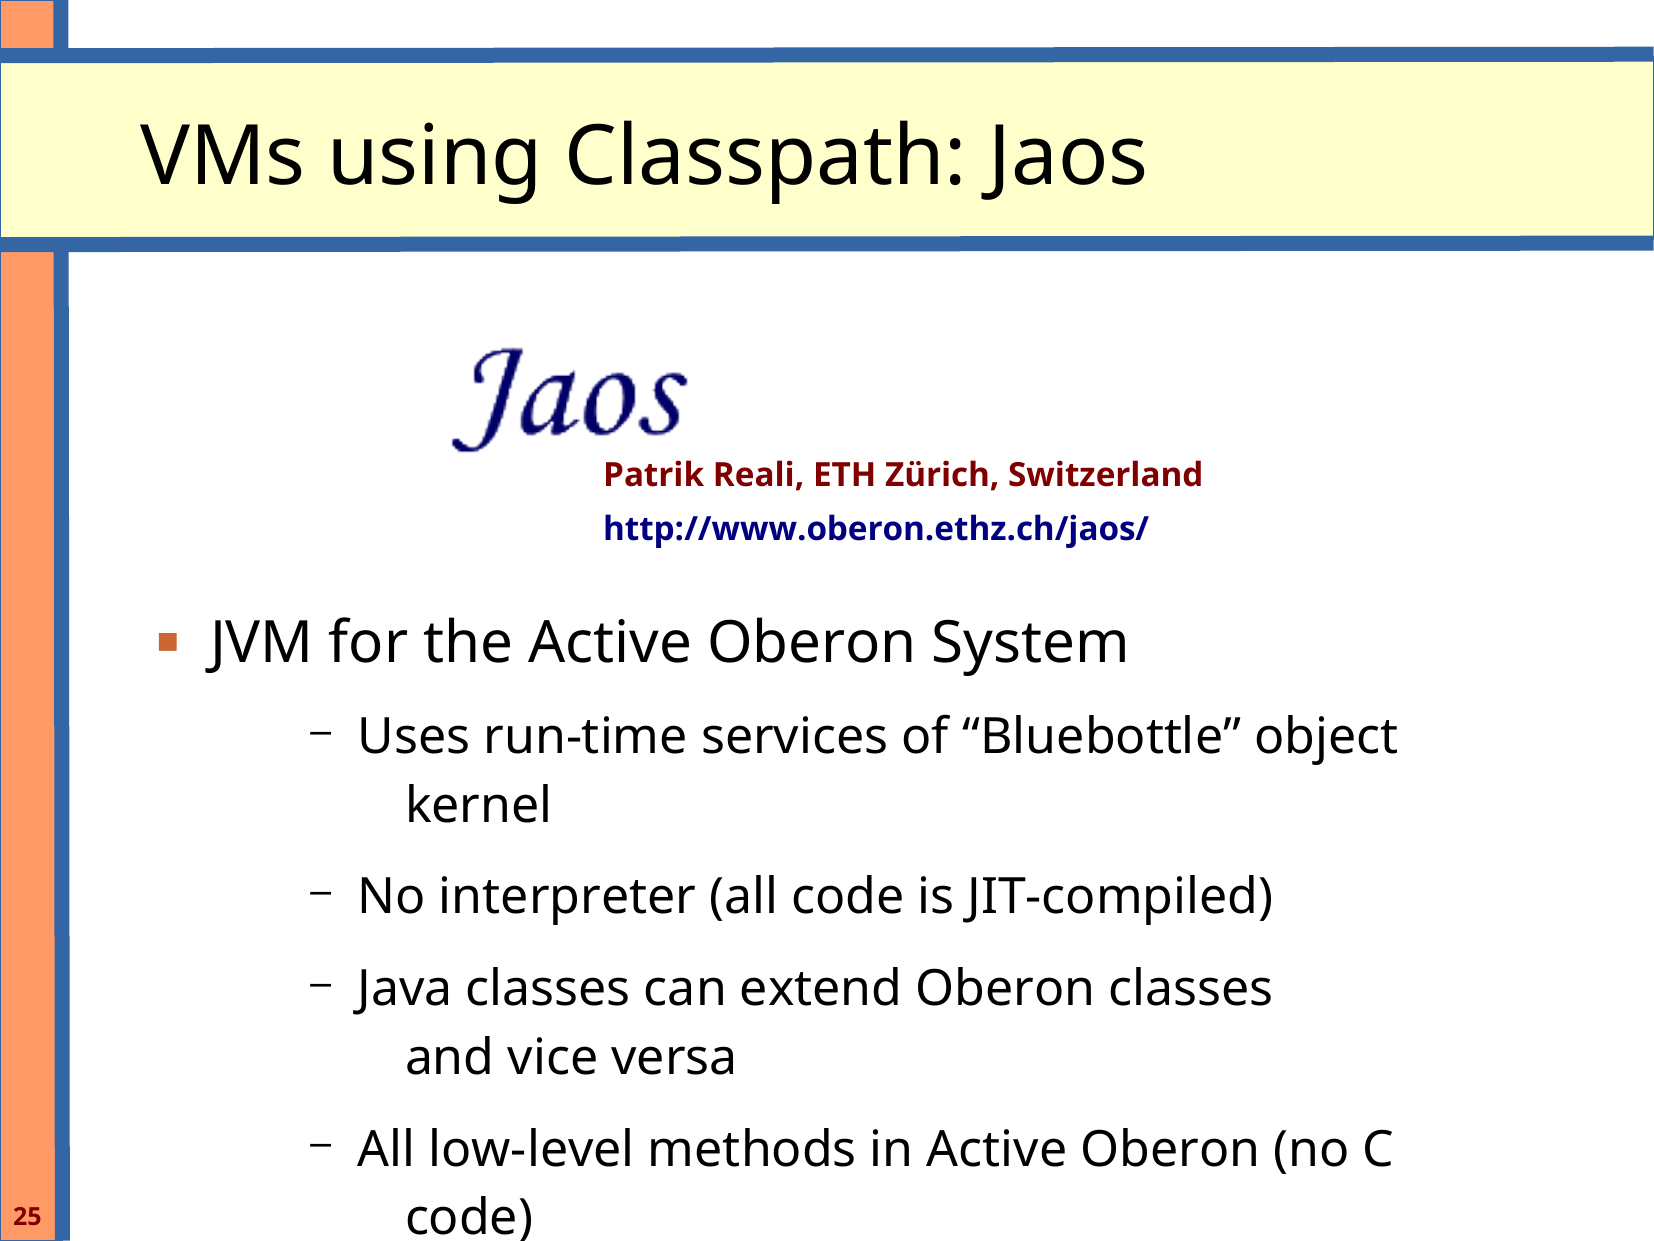

# VMs using Classpath: Jaos
Patrik Reali, ETH Zürich, Switzerland
http://www.oberon.ethz.ch/jaos/
JVM for the Active Oberon System
Uses run-time services of “Bluebottle” object kernel
No interpreter (all code is JIT-compiled)
Java classes can extend Oberon classes
and vice versa
All low-level methods in Active Oberon (no C code)